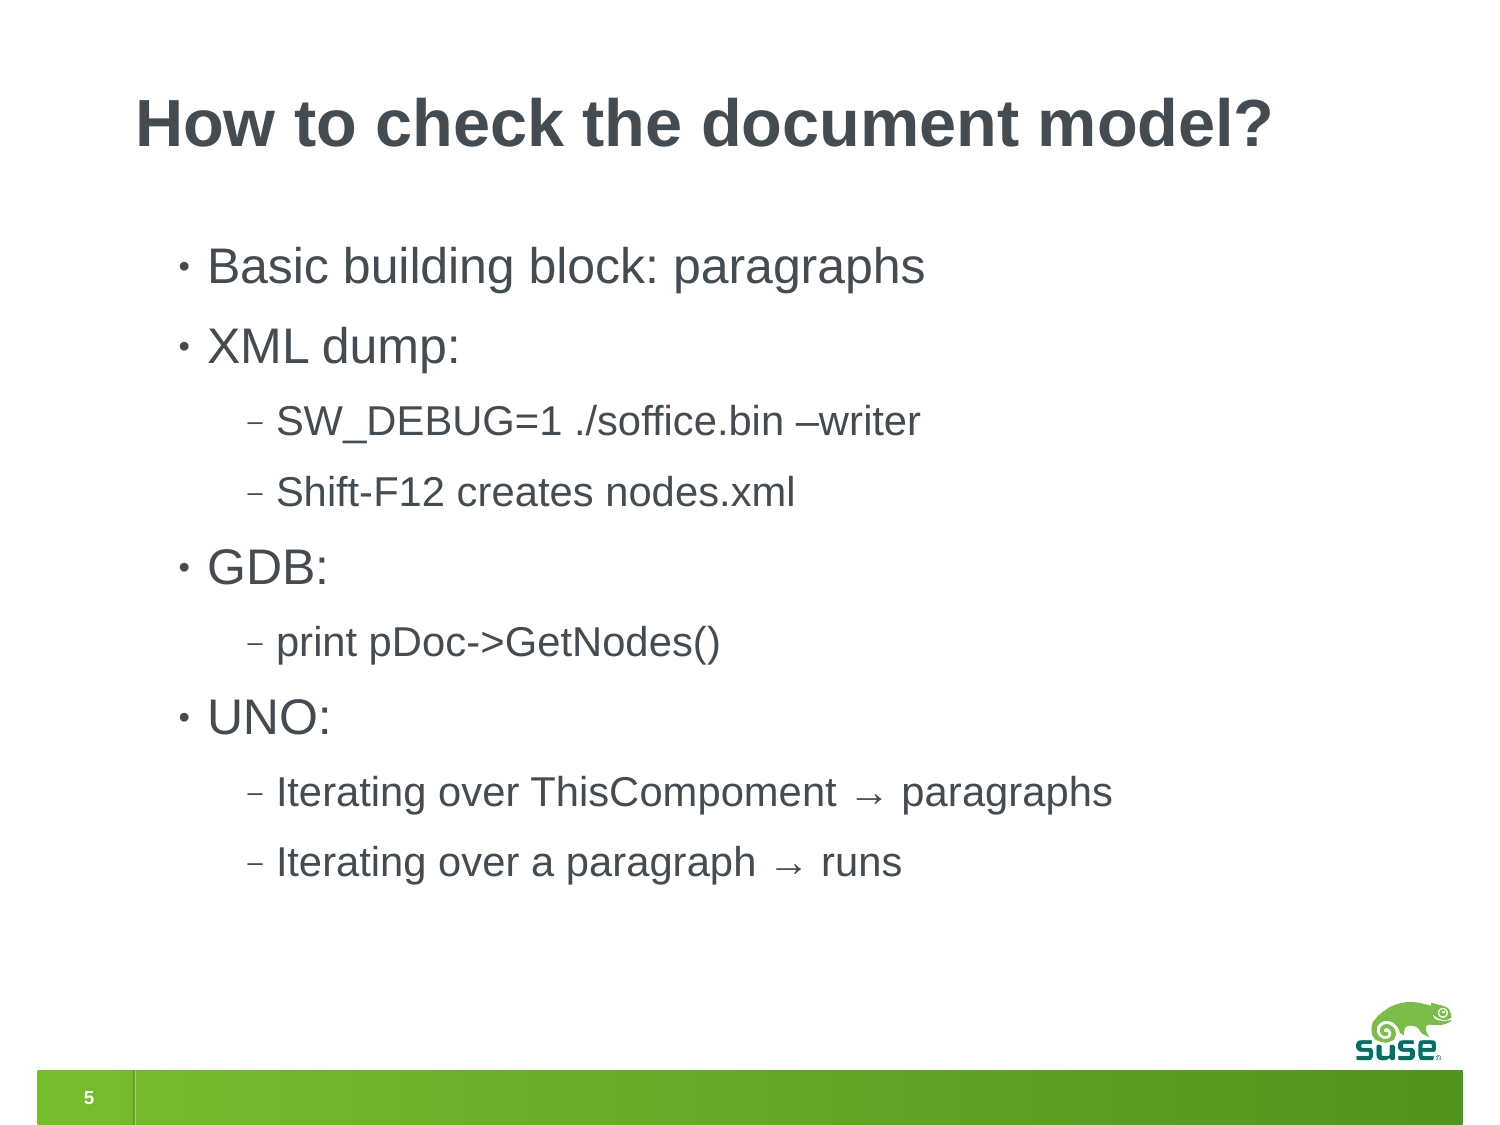

# How to check the document model?
Basic building block: paragraphs
XML dump:
SW_DEBUG=1 ./soffice.bin –writer
Shift-F12 creates nodes.xml
GDB:
print pDoc->GetNodes()
UNO:
Iterating over ThisCompoment → paragraphs
Iterating over a paragraph → runs